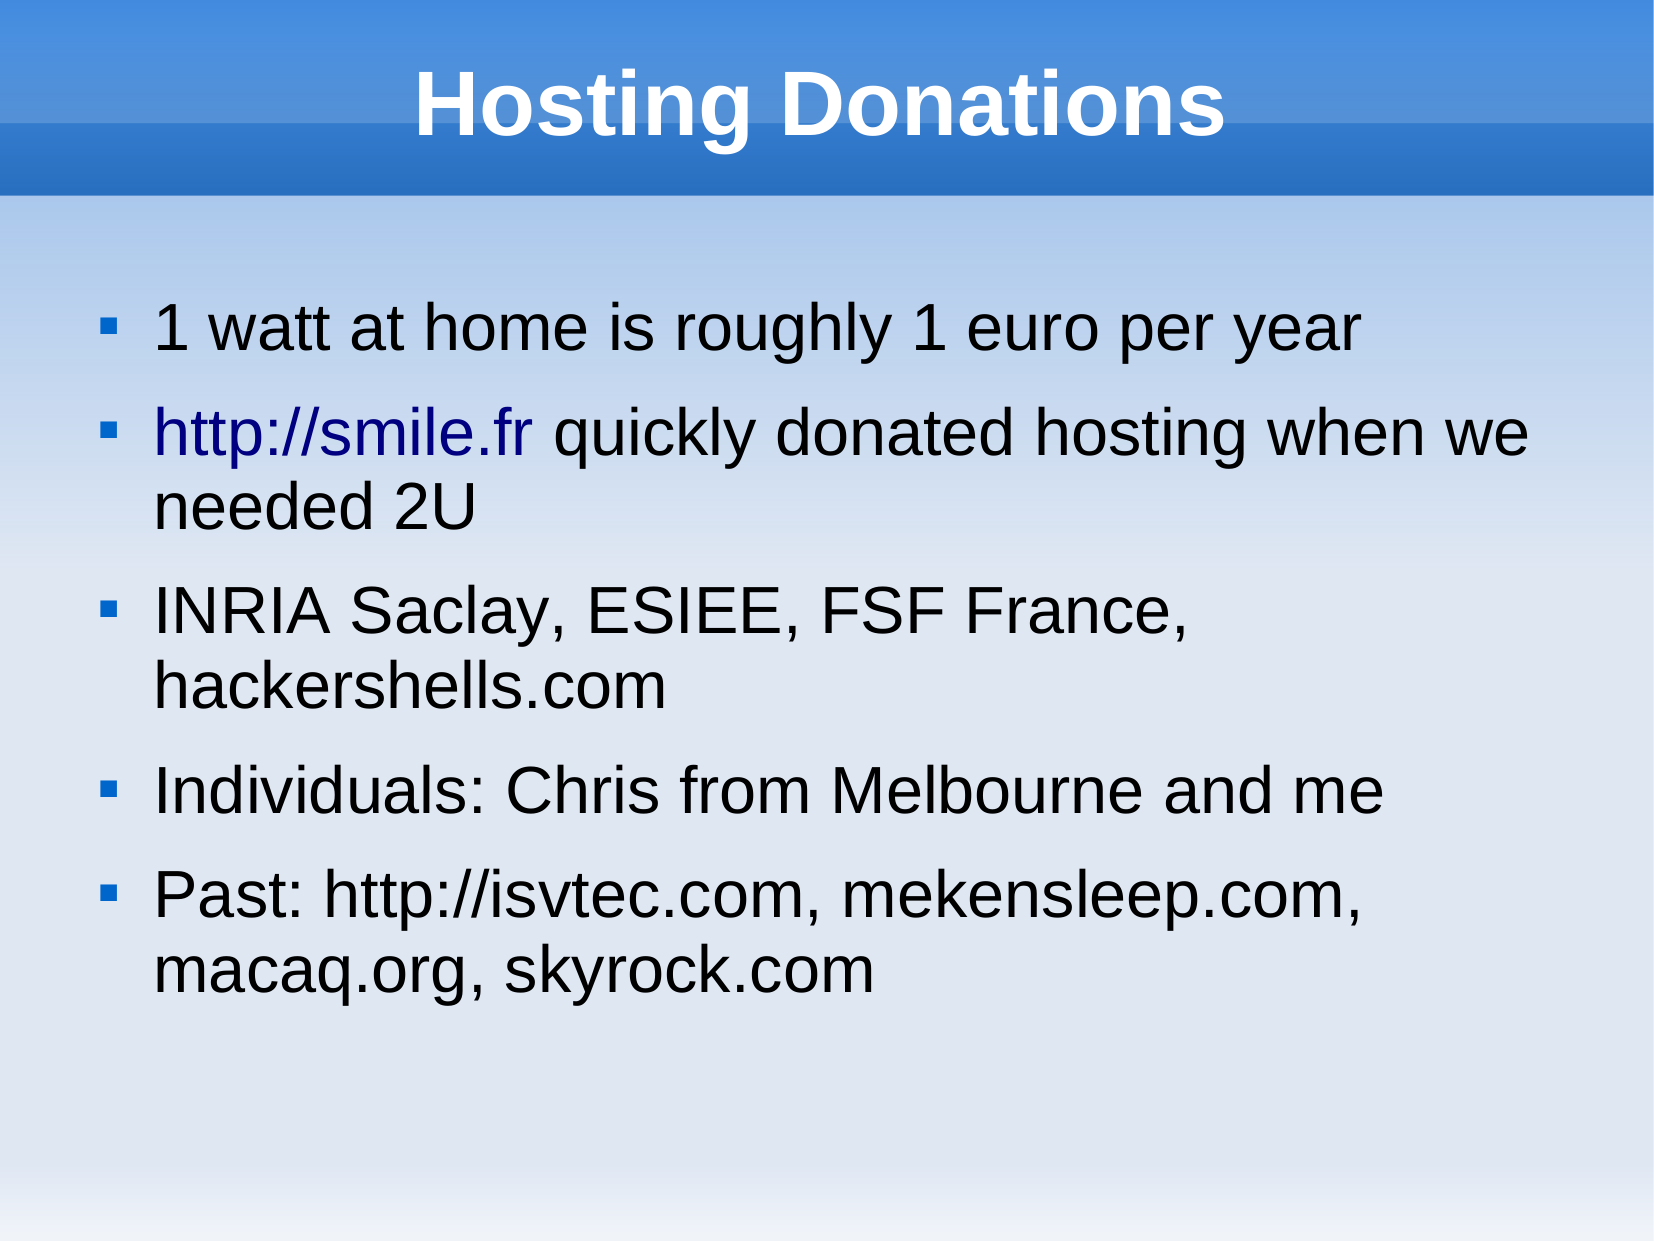

# Hosting Donations
1 watt at home is roughly 1 euro per year
http://smile.fr quickly donated hosting when we needed 2U
INRIA Saclay, ESIEE, FSF France, hackershells.com
Individuals: Chris from Melbourne and me
Past: http://isvtec.com, mekensleep.com, macaq.org, skyrock.com